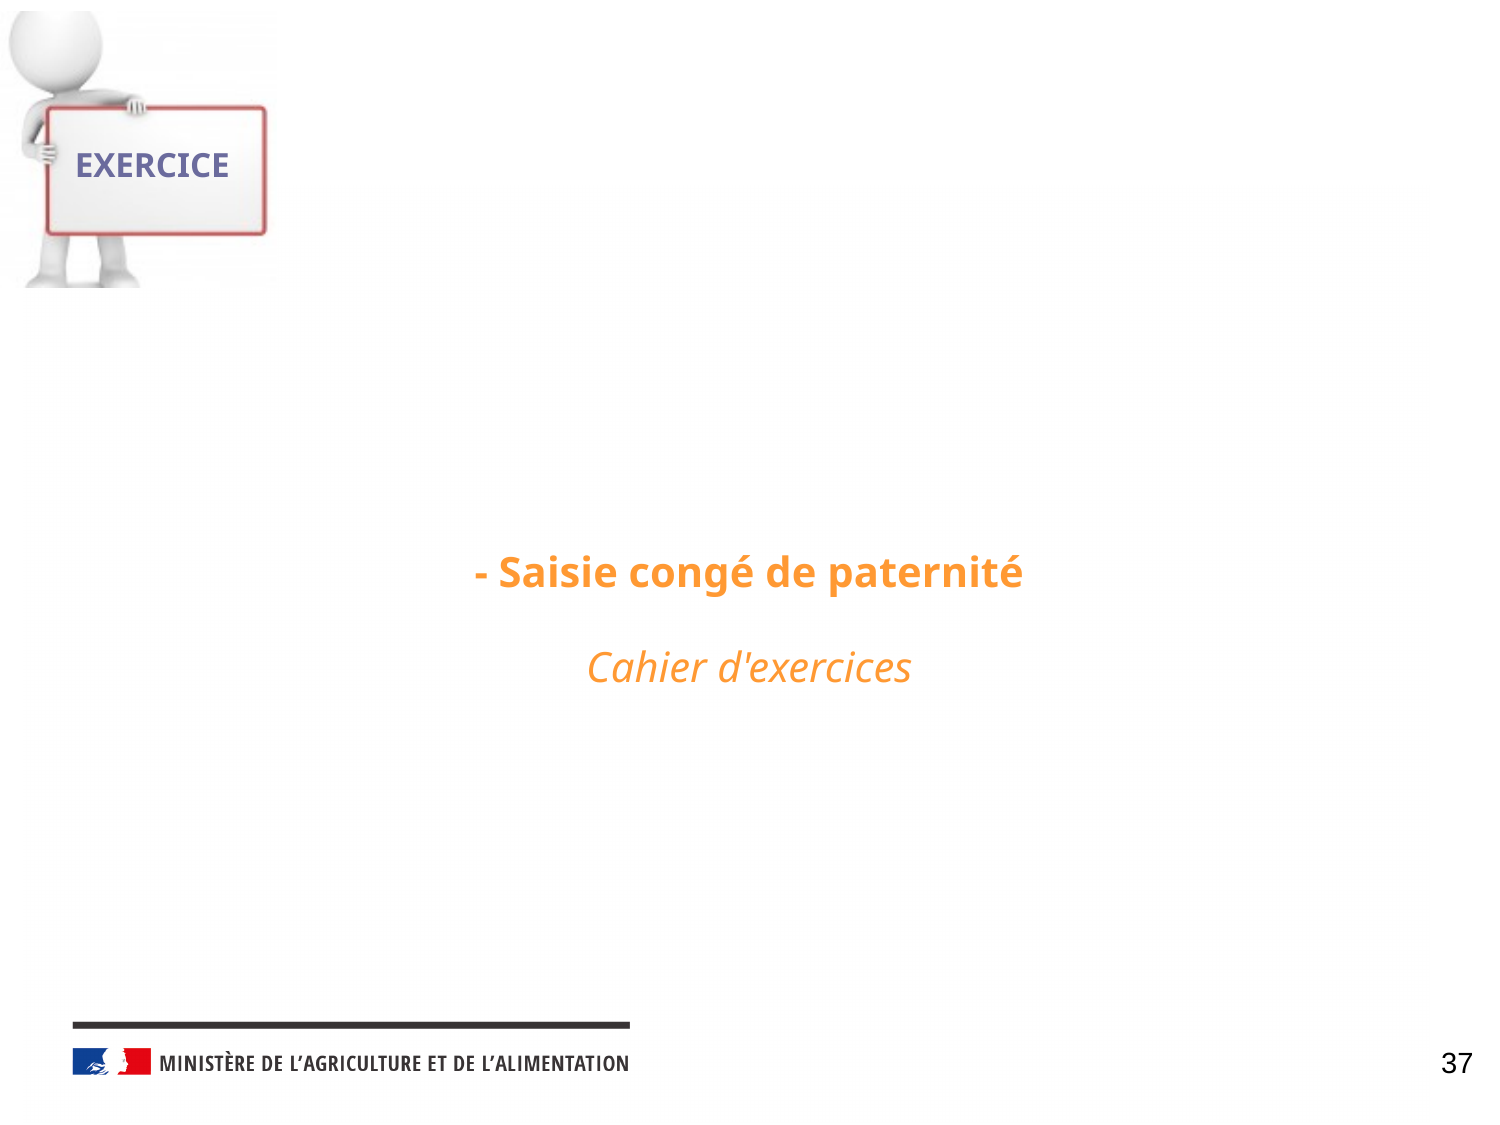

Exercice
- Saisie congé de paternité
Cahier d'exercices